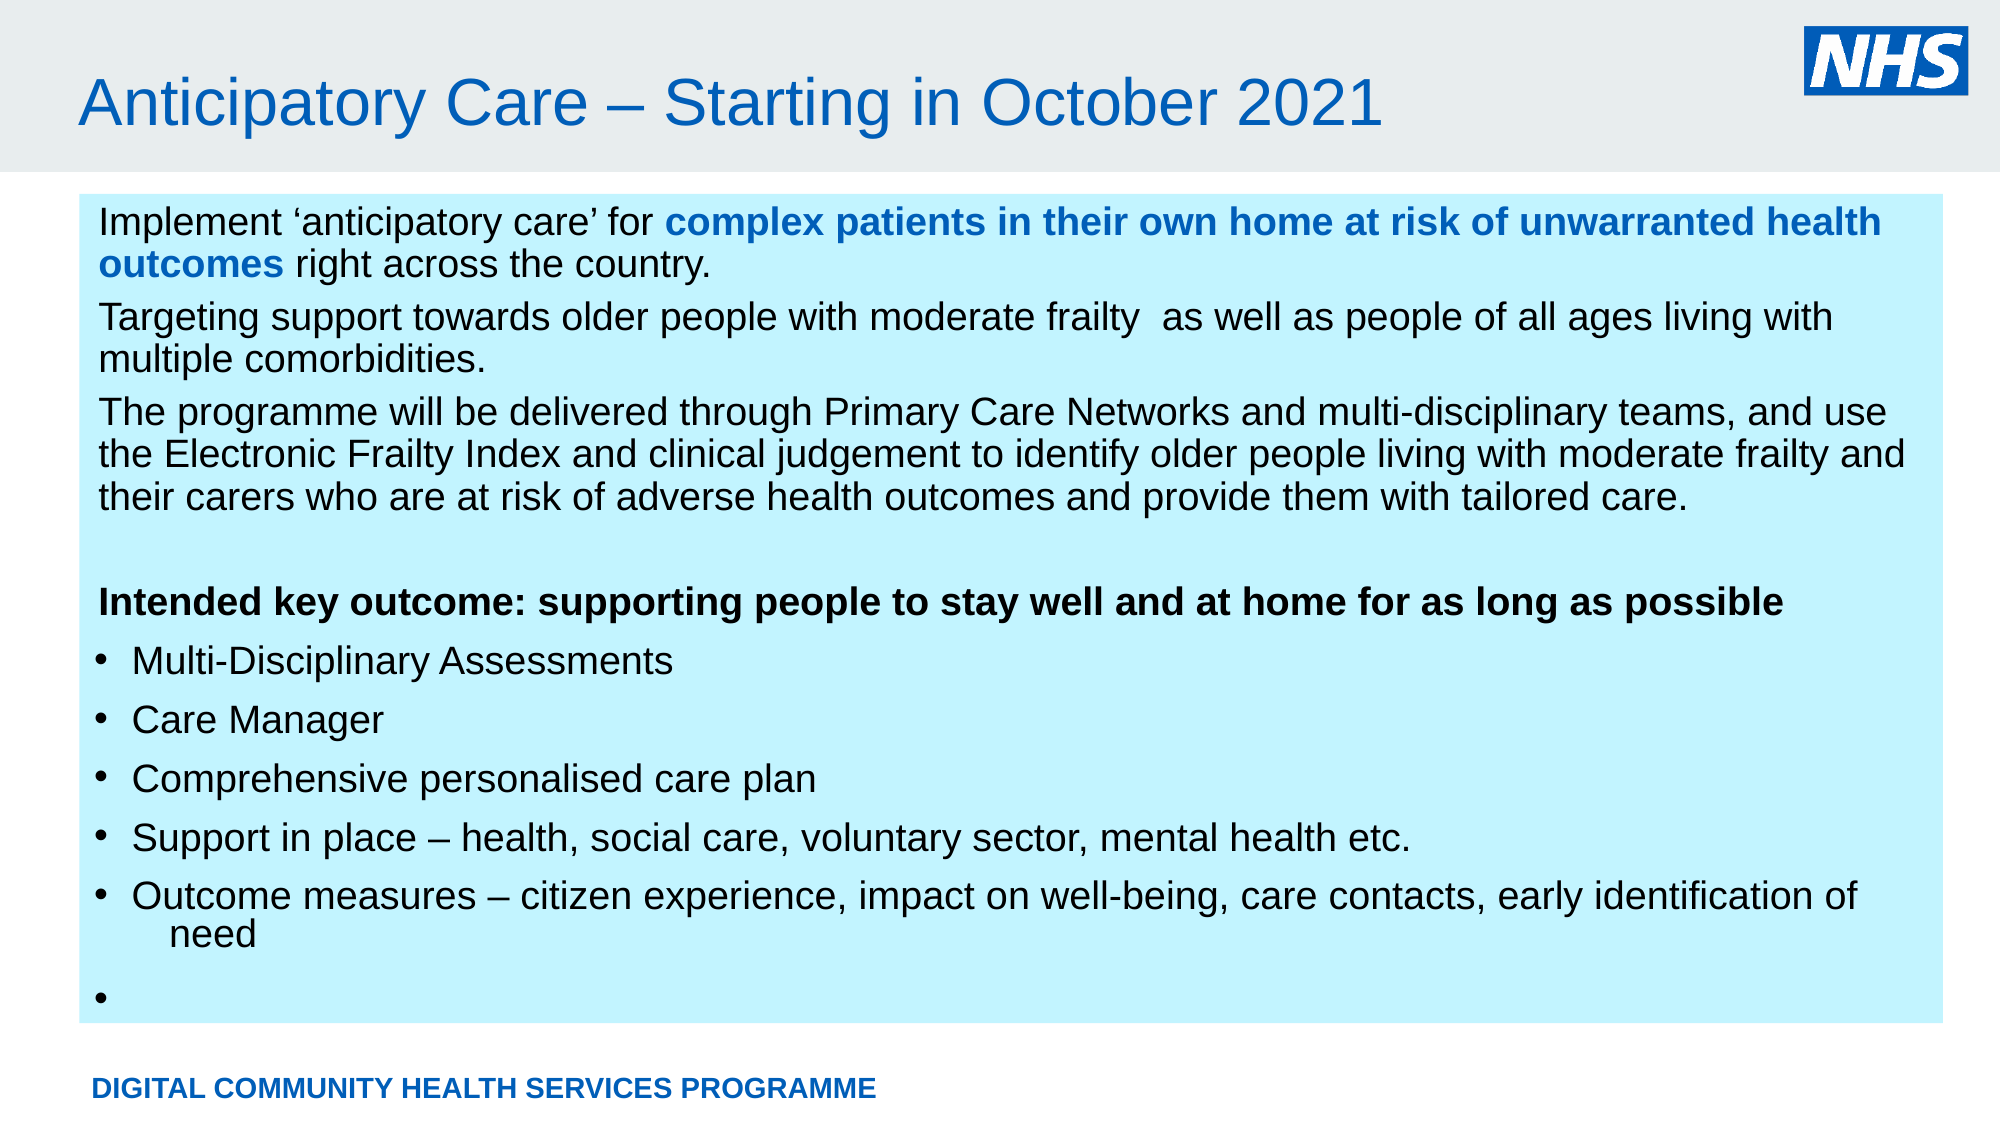

# Anticipatory Care – Starting in October 2021
Implement ‘anticipatory care’ for complex patients in their own home at risk of unwarranted health outcomes right across the country.
Targeting support towards older people with moderate frailty as well as people of all ages living with multiple comorbidities.
The programme will be delivered through Primary Care Networks and multi-disciplinary teams, and use the Electronic Frailty Index and clinical judgement to identify older people living with moderate frailty and their carers who are at risk of adverse health outcomes and provide them with tailored care.
Intended key outcome: supporting people to stay well and at home for as long as possible
Multi-Disciplinary Assessments
Care Manager
Comprehensive personalised care plan
Support in place – health, social care, voluntary sector, mental health etc.
Outcome measures – citizen experience, impact on well-being, care contacts, early identification of need